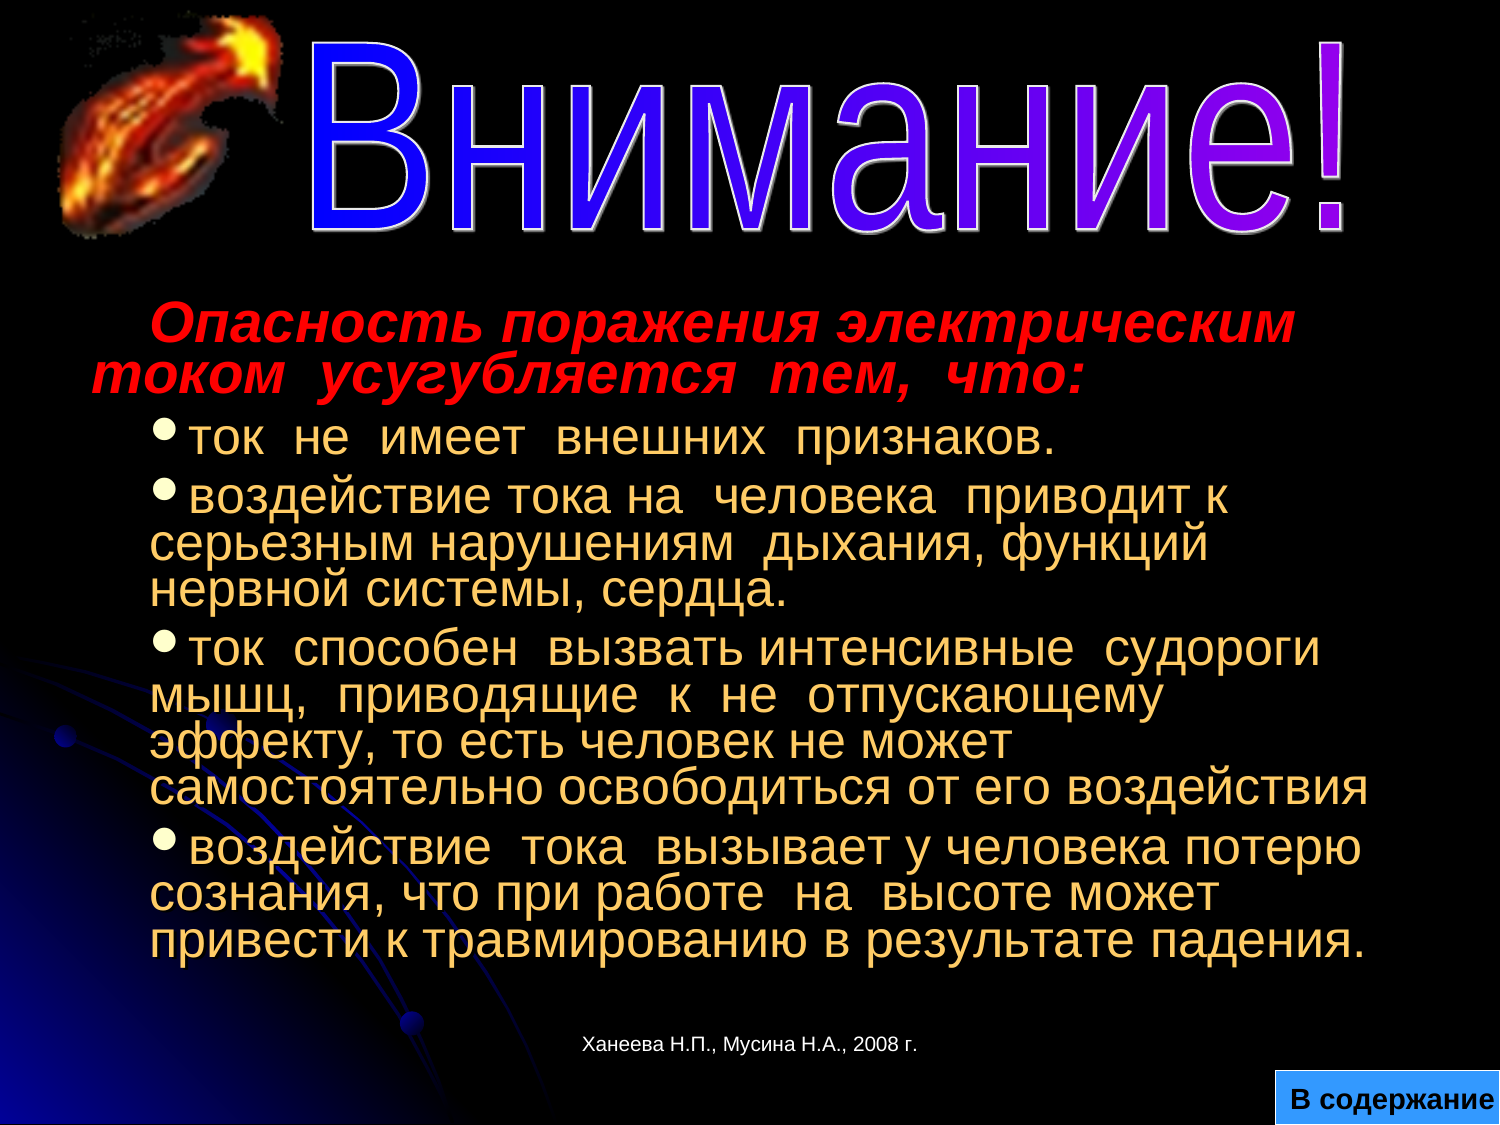

Внимание!
# Опасность поражения электрическим током усугубляется тем, что:
ток не имеет внешних признаков.
воздействие тока на человека приводит к серьезным нарушениям дыхания, функций нервной системы, сердца.
ток способен вызвать интенсивные судороги мышц, приводящие к не отпускающему эффекту, то есть человек не может самостоятельно освободиться от его воздействия
воздействие тока вызывает у человека потерю сознания, что при работе на высоте может привести к травмированию в результате падения.
Ханеева Н.П., Мусина Н.А., 2008 г.
В содержание